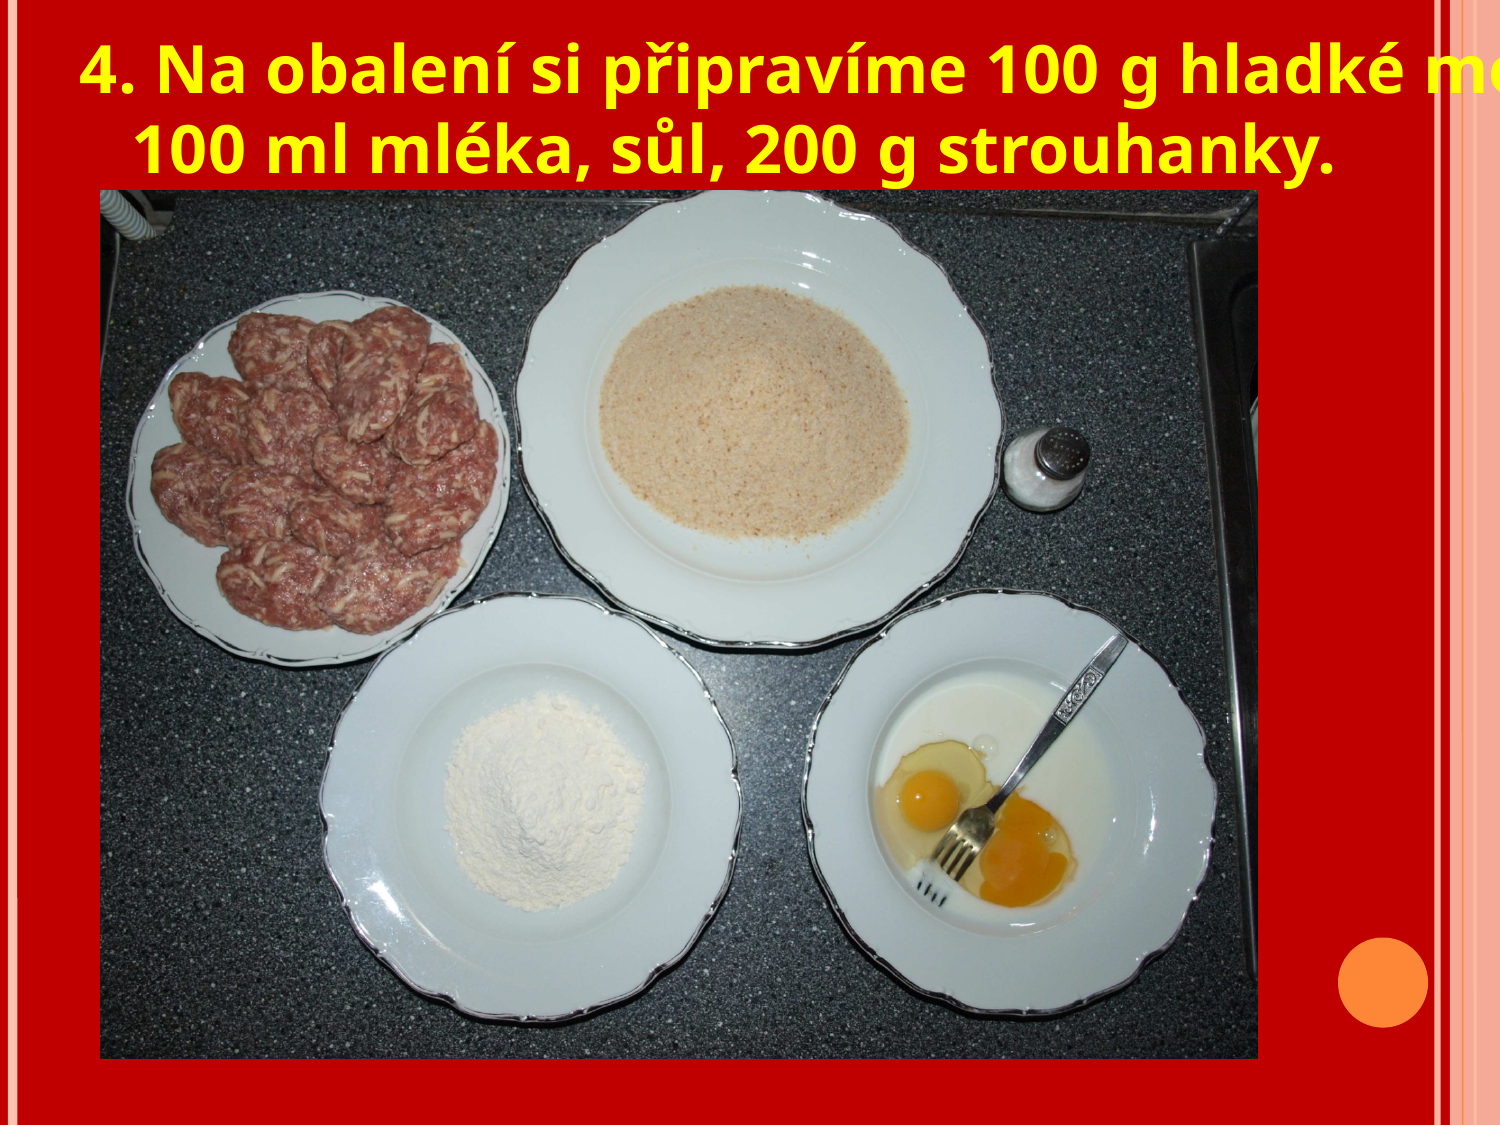

4. Na obalení si připravíme 100 g hladké mouky, 2 ks vejce,
 100 ml mléka, sůl, 200 g strouhanky.
#